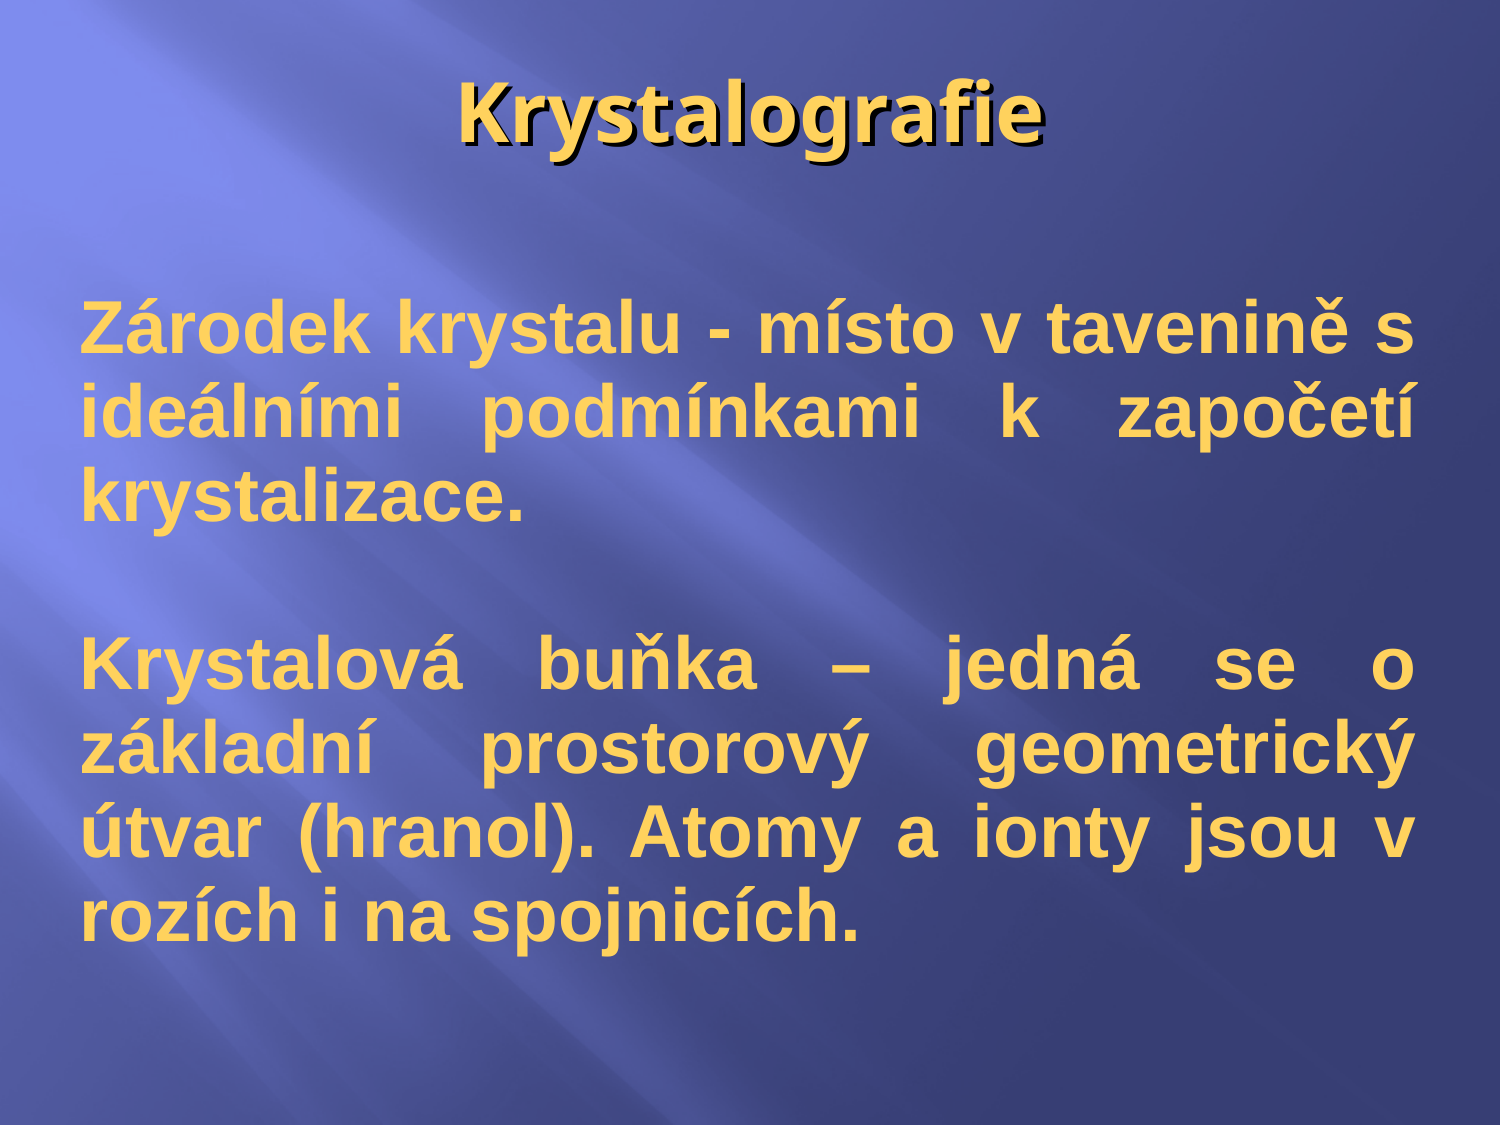

# Krystalografie
Zárodek krystalu - místo v tavenině s ideálními podmínkami k započetí krystalizace.
Krystalová buňka – jedná se o základní prostorový geometrický útvar (hranol). Atomy a ionty jsou v rozích i na spojnicích.